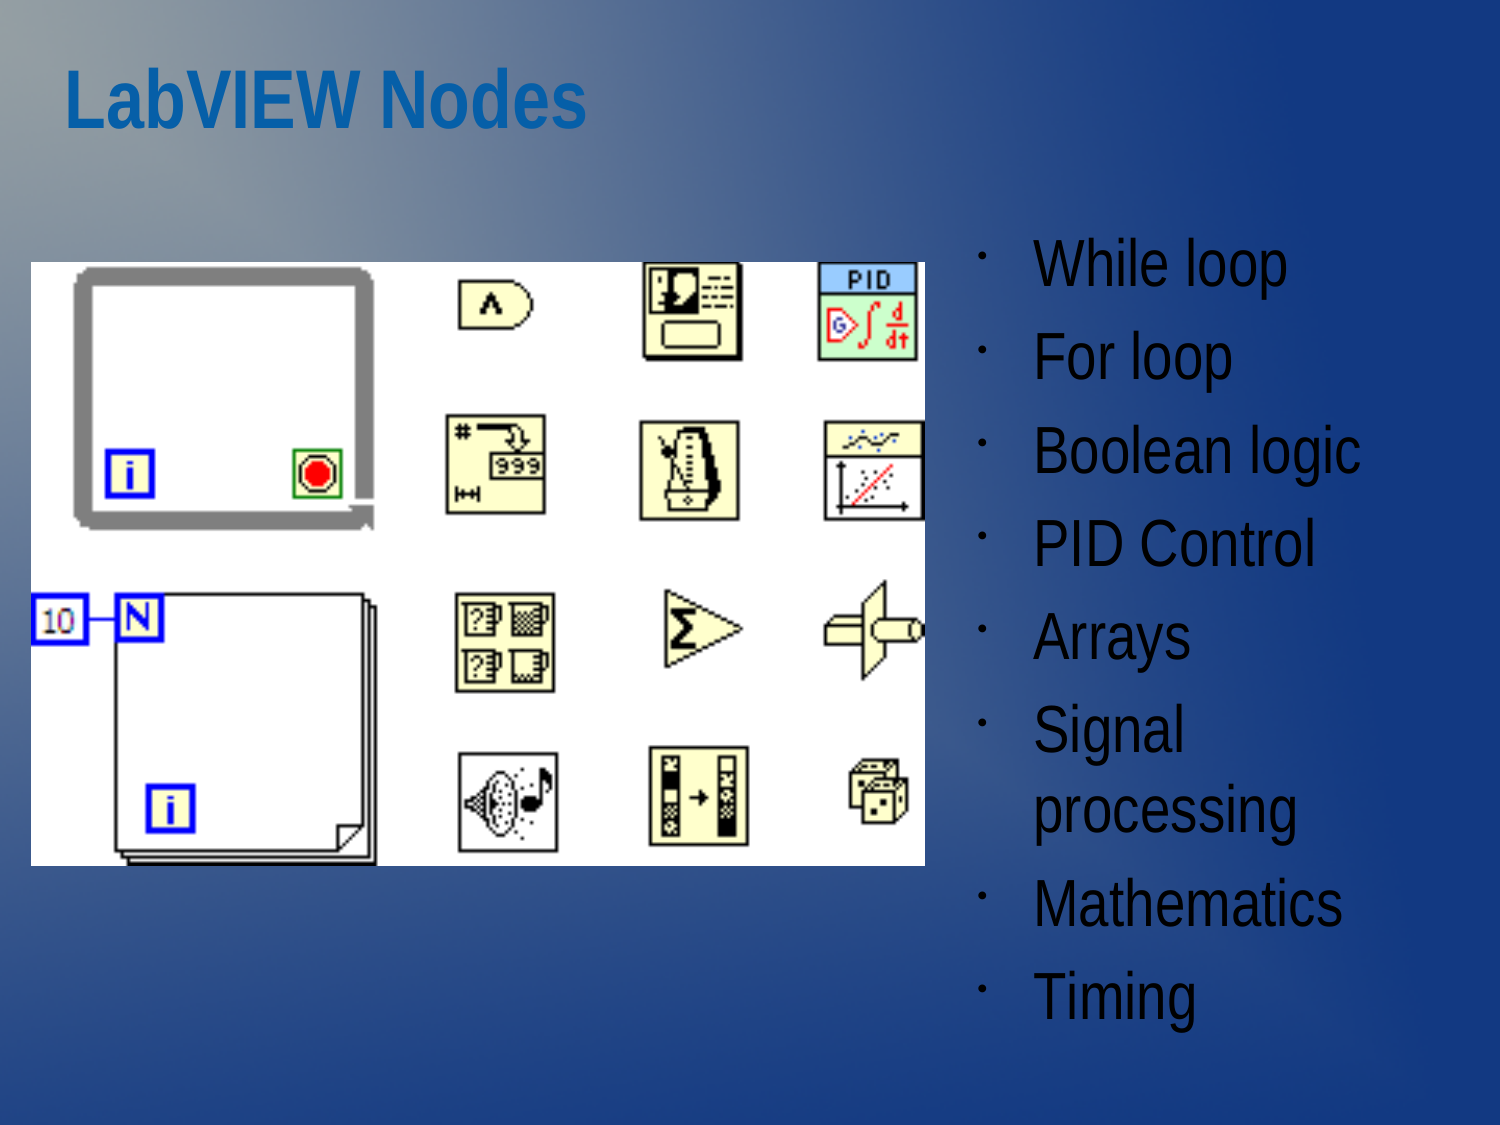

# LabVIEW Nodes
While loop
For loop
Boolean logic
PID Control
Arrays
Signal processing
Mathematics
Timing